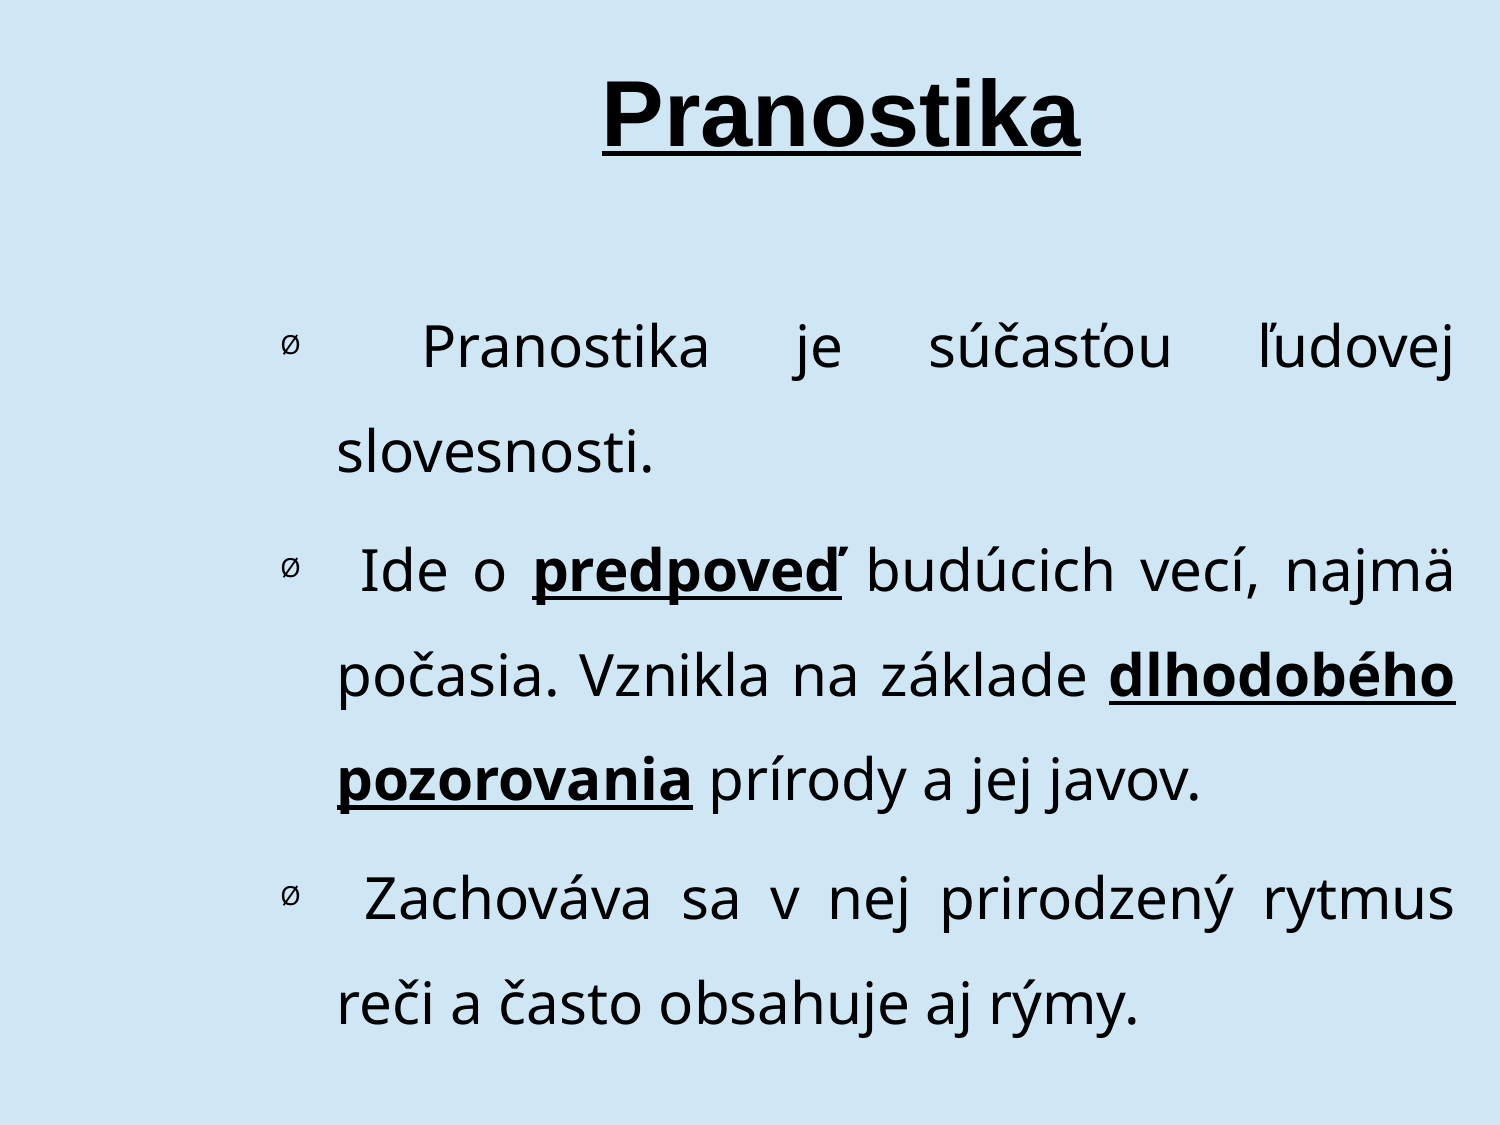

# Pranostika
 Pranostika je súčasťou ľudovej slovesnosti.
 Ide o predpoveď budúcich vecí, najmä počasia. Vznikla na základe dlhodobého pozorovania prírody a jej javov.
 Zachováva sa v nej prirodzený rytmus reči a často obsahuje aj rýmy.